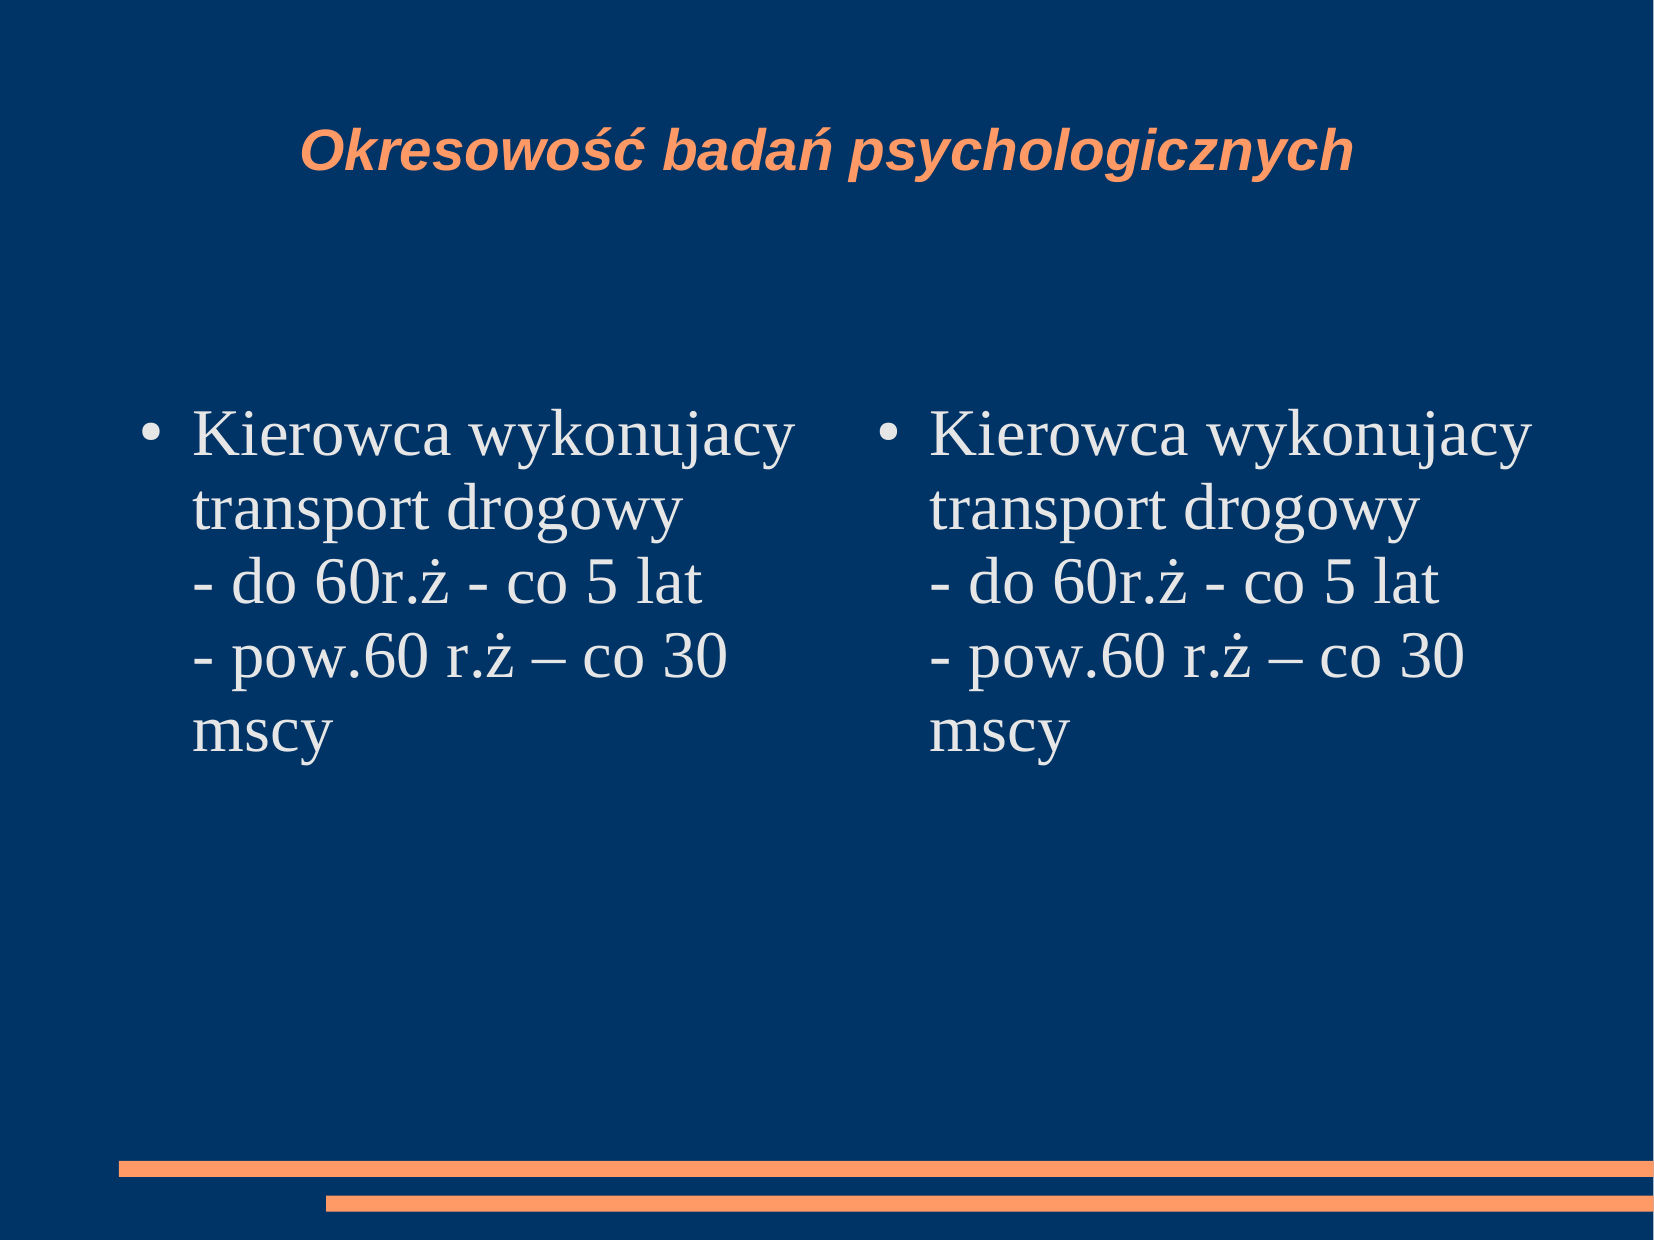

# Okresowość badań psychologicznych
Kierowca wykonujacy transport drogowy
- do 60r.ż - co 5 lat
- pow.60 r.ż – co 30 mscy
Kierowca wykonujacy transport drogowy
- do 60r.ż - co 5 lat
- pow.60 r.ż – co 30 mscy